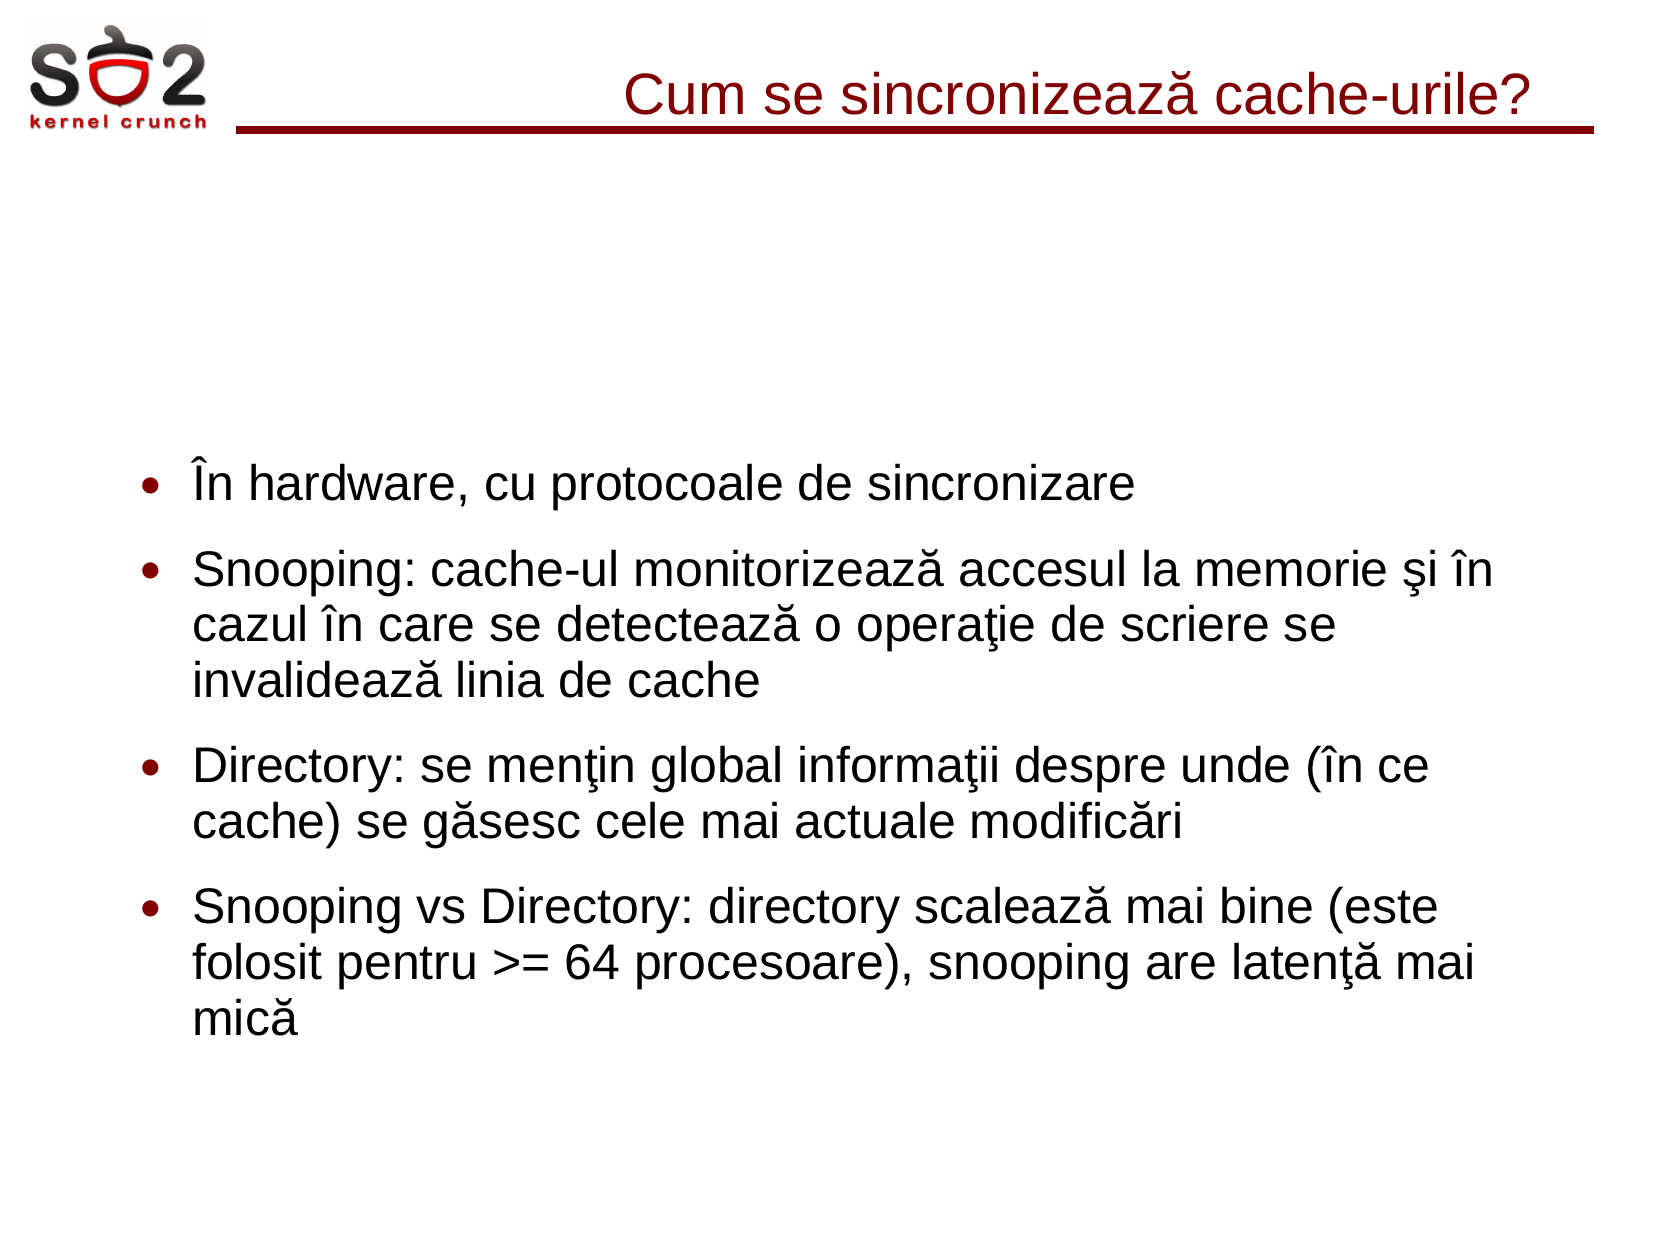

# Cum se sincronizează cache-urile?
În hardware, cu protocoale de sincronizare
Snooping: cache-ul monitorizează accesul la memorie şi în cazul în care se detectează o operaţie de scriere se invalidează linia de cache
Directory: se menţin global informaţii despre unde (în ce cache) se găsesc cele mai actuale modificări
Snooping vs Directory: directory scalează mai bine (este folosit pentru >= 64 procesoare), snooping are latenţă mai mică